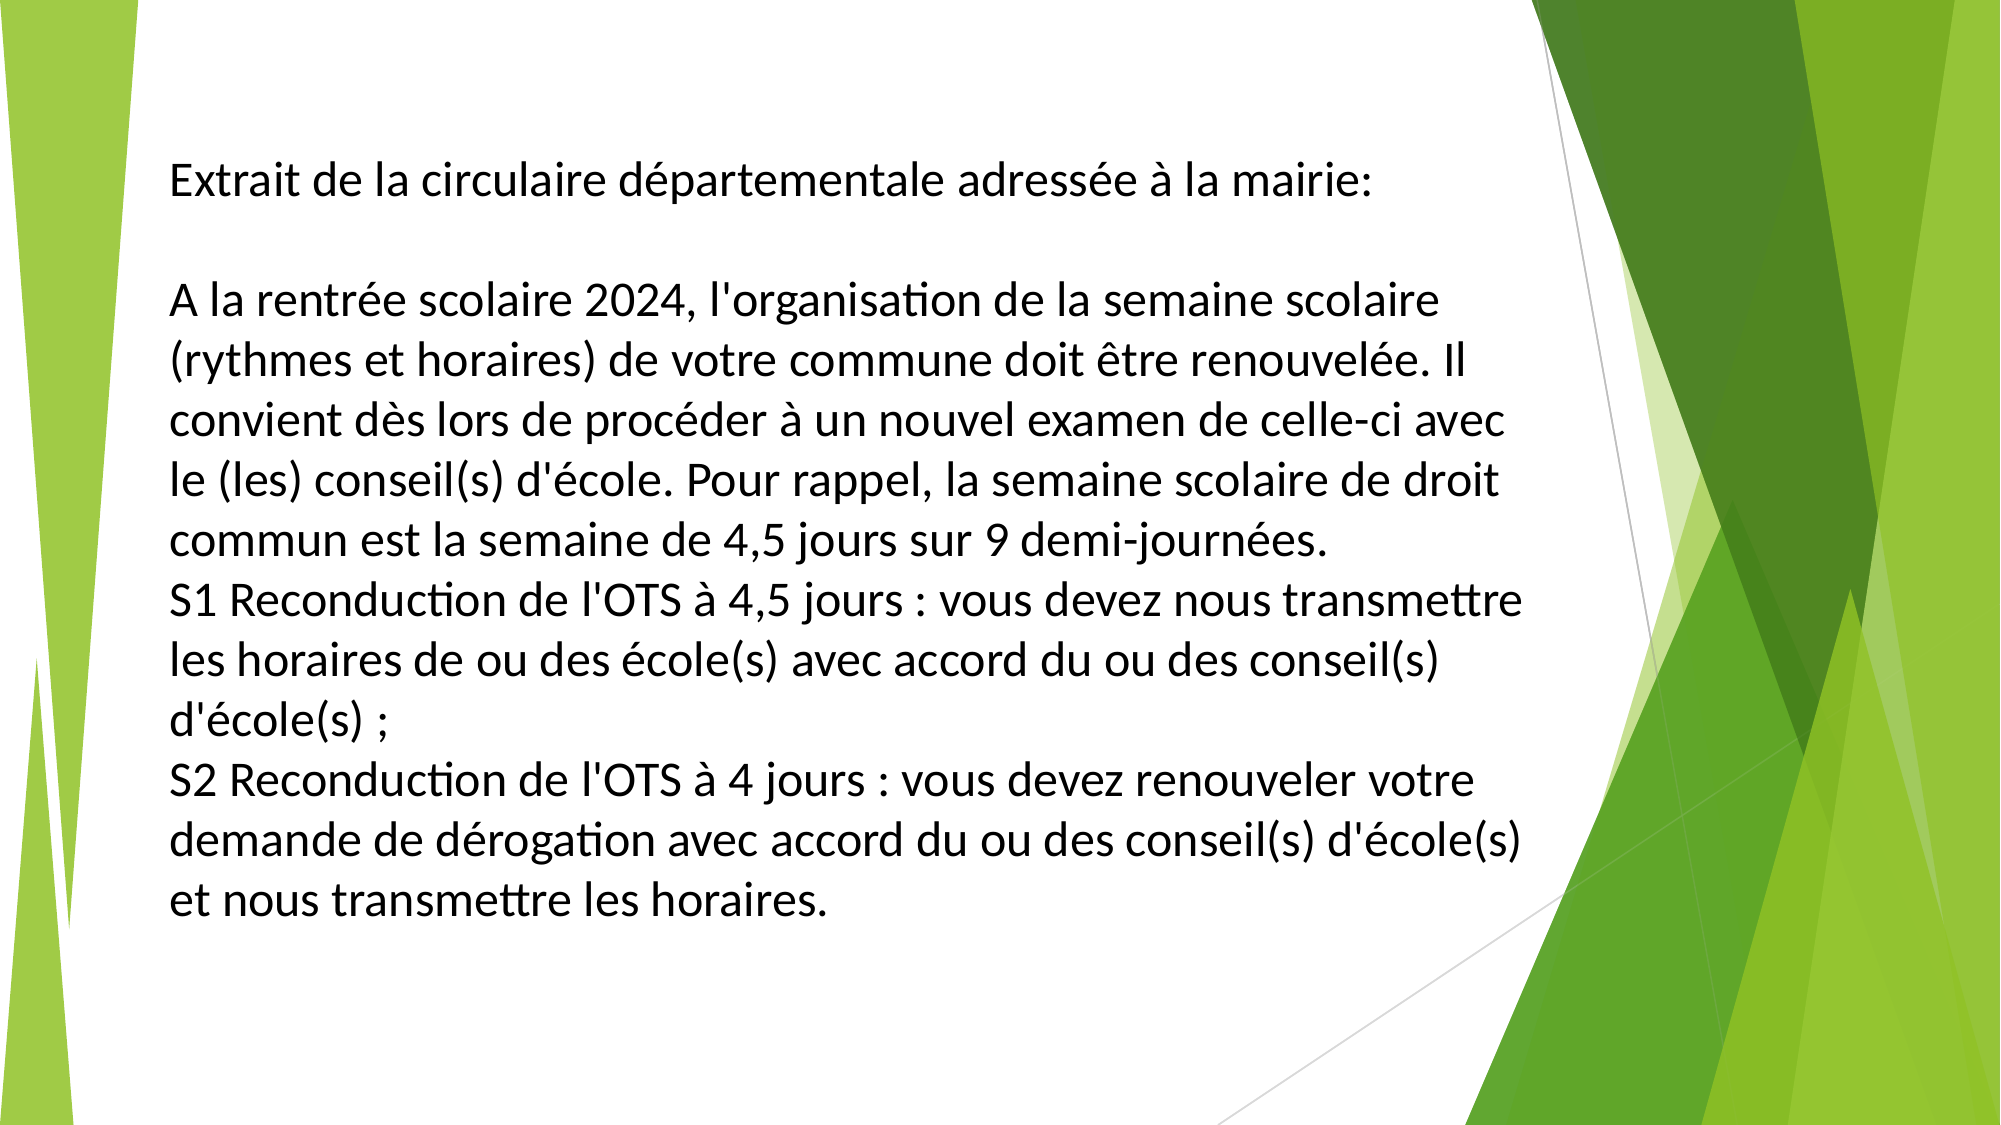

Extrait de la circulaire départementale adressée à la mairie:
A la rentrée scolaire 2024, l'organisation de la semaine scolaire (rythmes et horaires) de votre commune doit être renouvelée. Il convient dès lors de procéder à un nouvel examen de celle-ci avec le (les) conseil(s) d'école. Pour rappel, la semaine scolaire de droit commun est la semaine de 4,5 jours sur 9 demi-journées.
S1 Reconduction de l'OTS à 4,5 jours : vous devez nous transmettre les horaires de ou des école(s) avec accord du ou des conseil(s) d'école(s) ;
S2 Reconduction de l'OTS à 4 jours : vous devez renouveler votre demande de dérogation avec accord du ou des conseil(s) d'école(s) et nous transmettre les horaires.